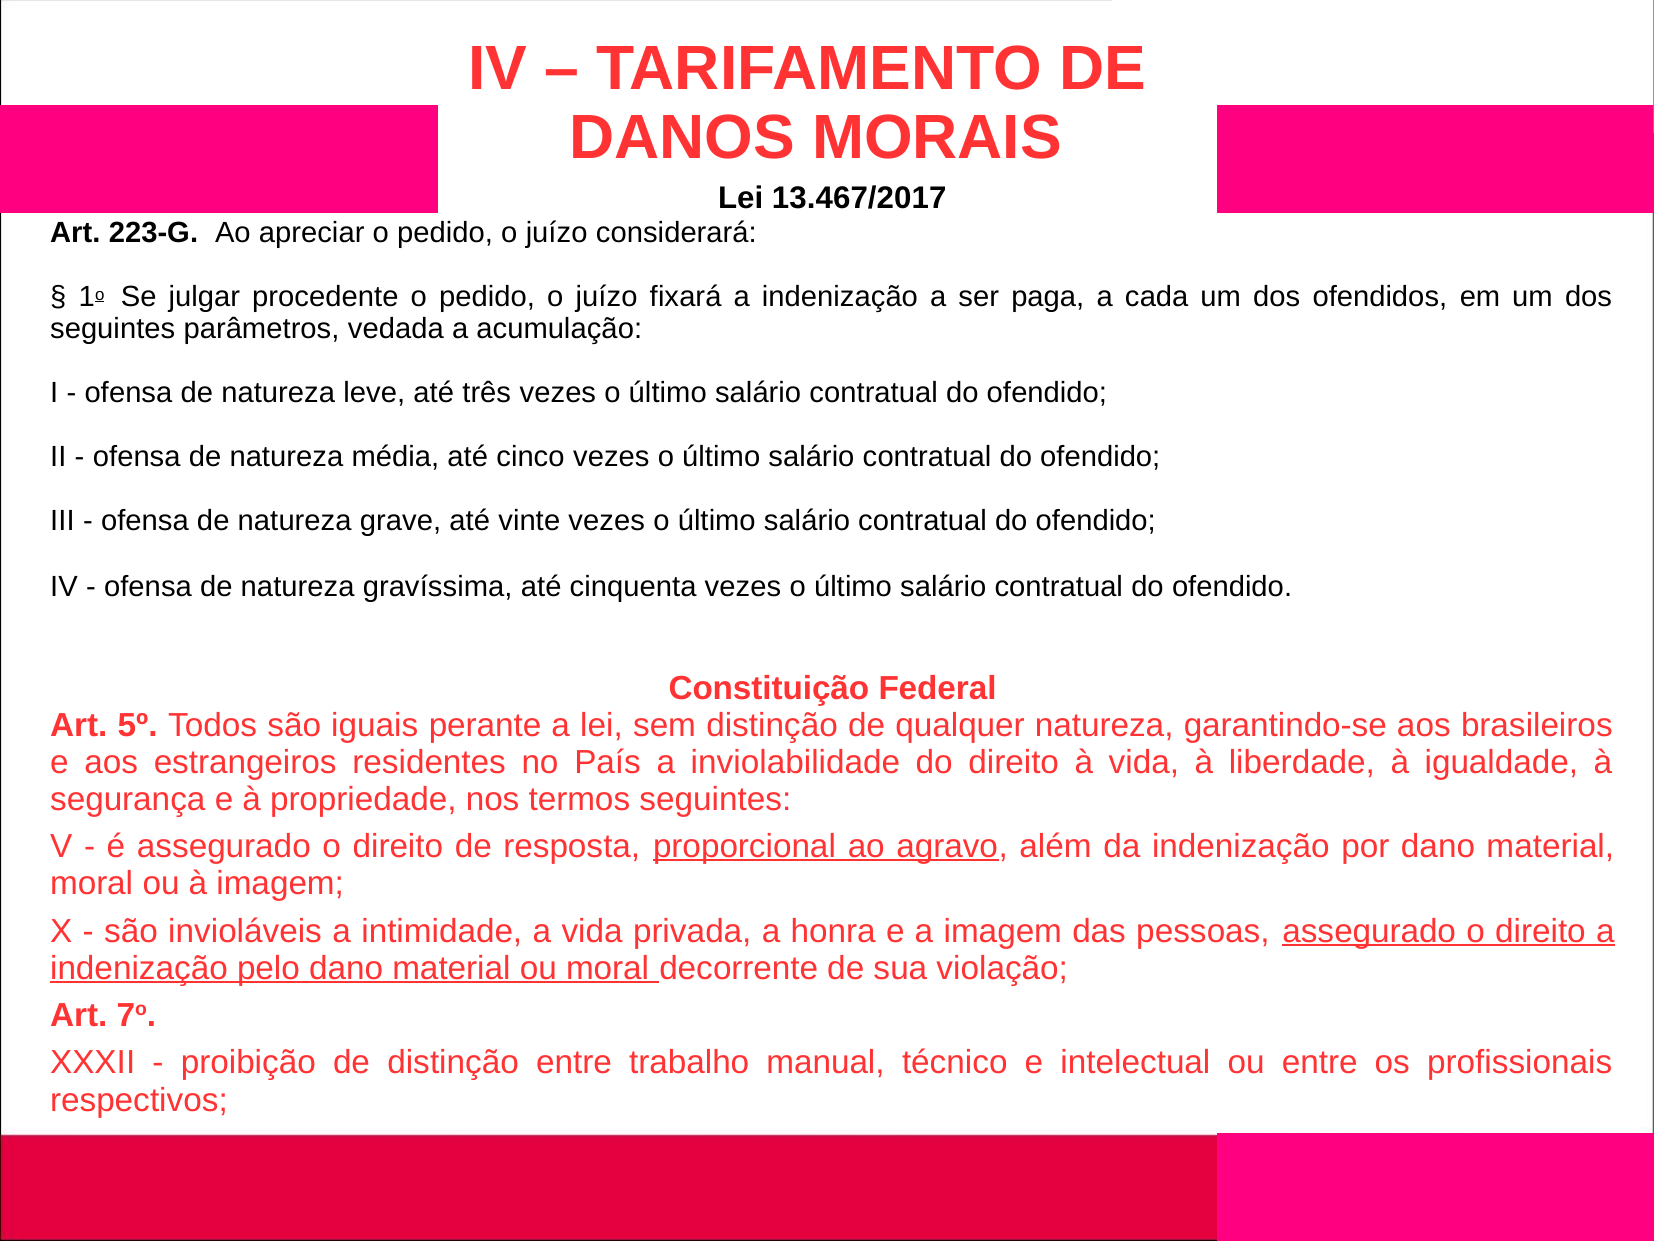

IV – TARIFAMENTO DE
DANOS MORAIS
Lei 13.467/2017
Art. 223-G.  Ao apreciar o pedido, o juízo considerará:
§ 1o  Se julgar procedente o pedido, o juízo fixará a indenização a ser paga, a cada um dos ofendidos, em um dos seguintes parâmetros, vedada a acumulação:
I - ofensa de natureza leve, até três vezes o último salário contratual do ofendido;
II - ofensa de natureza média, até cinco vezes o último salário contratual do ofendido;
III - ofensa de natureza grave, até vinte vezes o último salário contratual do ofendido;
IV - ofensa de natureza gravíssima, até cinquenta vezes o último salário contratual do ofendido.
Constituição Federal
Art. 5º. Todos são iguais perante a lei, sem distinção de qualquer natureza, garantindo-se aos brasileiros e aos estrangeiros residentes no País a inviolabilidade do direito à vida, à liberdade, à igualdade, à segurança e à propriedade, nos termos seguintes:
V - é assegurado o direito de resposta, proporcional ao agravo, além da indenização por dano material, moral ou à imagem;
X - são invioláveis a intimidade, a vida privada, a honra e a imagem das pessoas, assegurado o direito a indenização pelo dano material ou moral decorrente de sua violação;
Art. 7o.
XXXII - proibição de distinção entre trabalho manual, técnico e intelectual ou entre os profissionais respectivos;